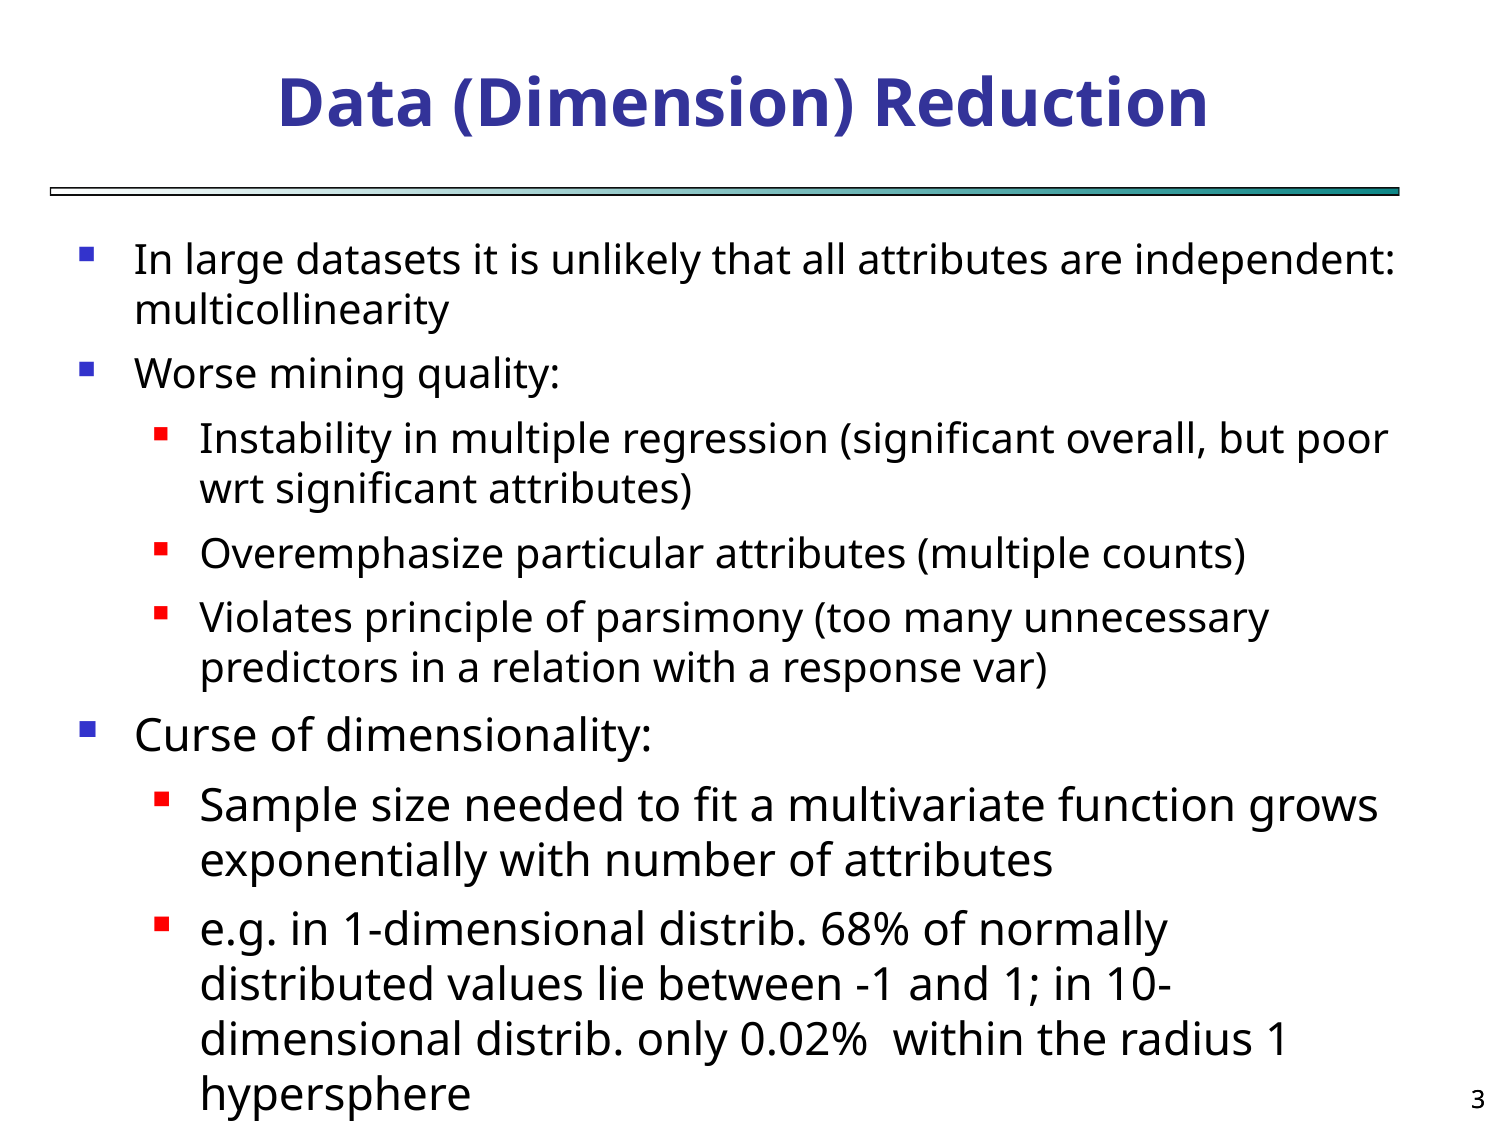

# Data (Dimension) Reduction
In large datasets it is unlikely that all attributes are independent: multicollinearity
Worse mining quality:
Instability in multiple regression (significant overall, but poor wrt significant attributes)
Overemphasize particular attributes (multiple counts)
Violates principle of parsimony (too many unnecessary predictors in a relation with a response var)
Curse of dimensionality:
Sample size needed to fit a multivariate function grows exponentially with number of attributes
e.g. in 1-dimensional distrib. 68% of normally distributed values lie between -1 and 1; in 10-dimensional distrib. only 0.02% within the radius 1 hypersphere